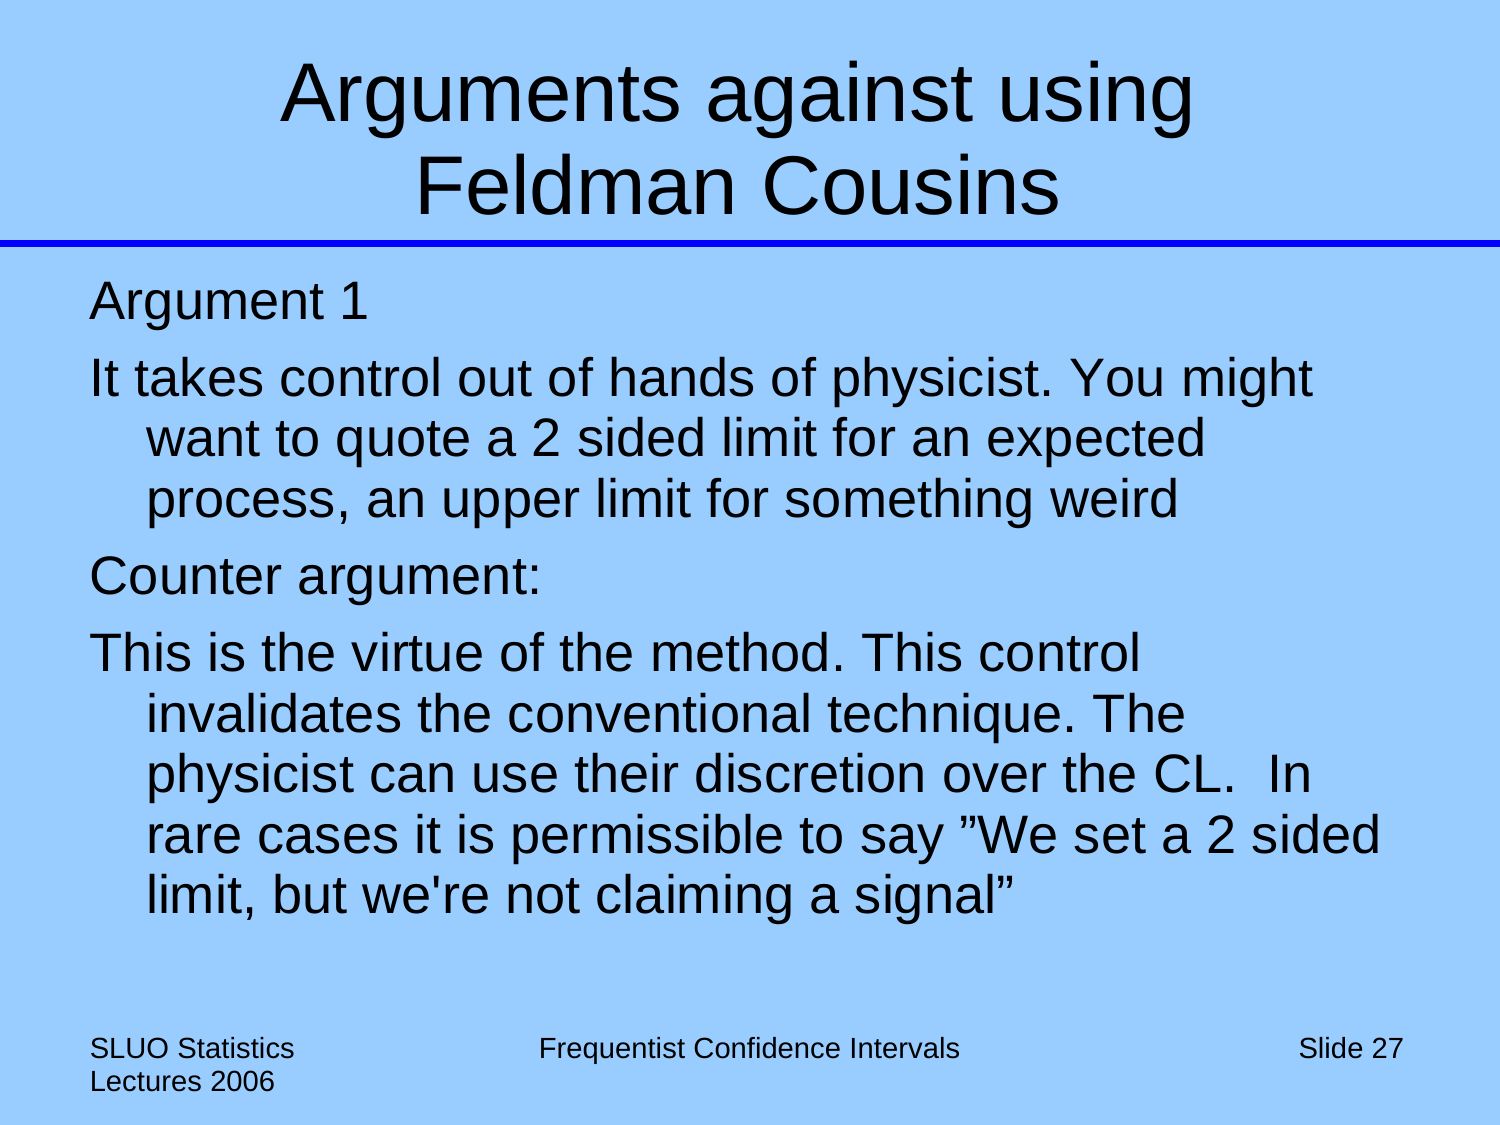

# Arguments against using Feldman Cousins
Argument 1
It takes control out of hands of physicist. You might want to quote a 2 sided limit for an expected process, an upper limit for something weird
Counter argument:
This is the virtue of the method. This control invalidates the conventional technique. The physicist can use their discretion over the CL. In rare cases it is permissible to say ”We set a 2 sided limit, but we're not claiming a signal”
27